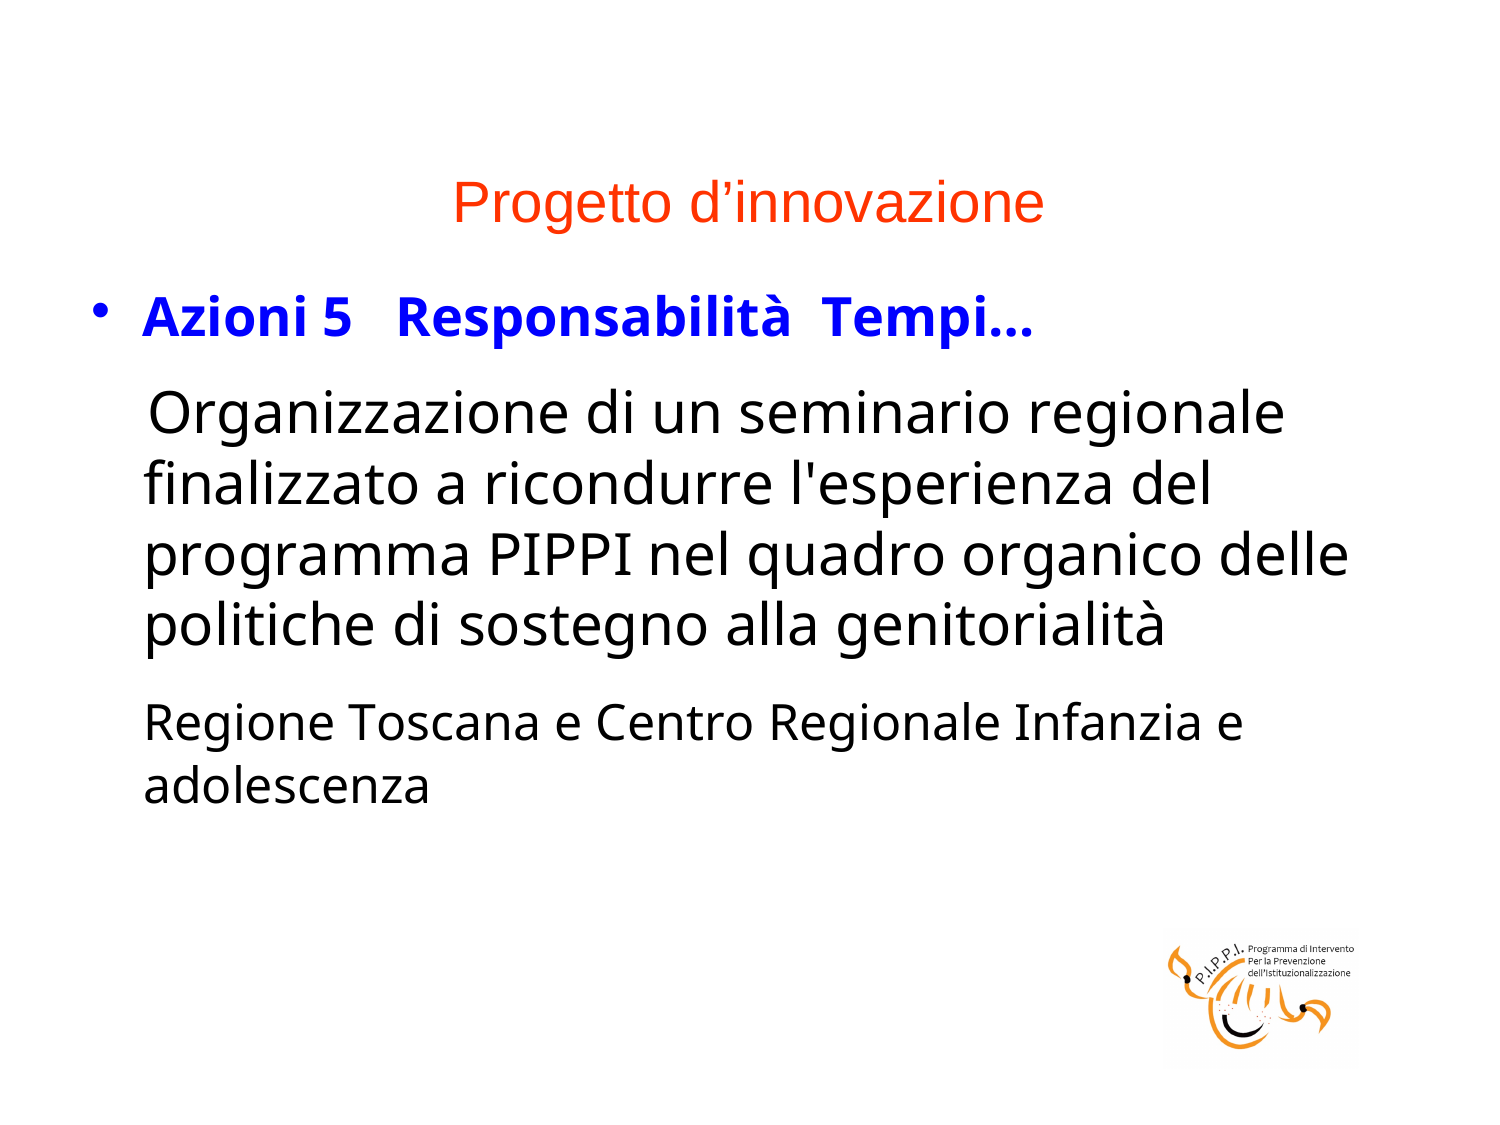

# Progetto d’innovazione
Azioni 5 	 Responsabilità Tempi…
 Organizzazione di un seminario regionale finalizzato a ricondurre l'esperienza del programma PIPPI nel quadro organico delle politiche di sostegno alla genitorialità
 	Regione Toscana e Centro Regionale Infanzia e adolescenza